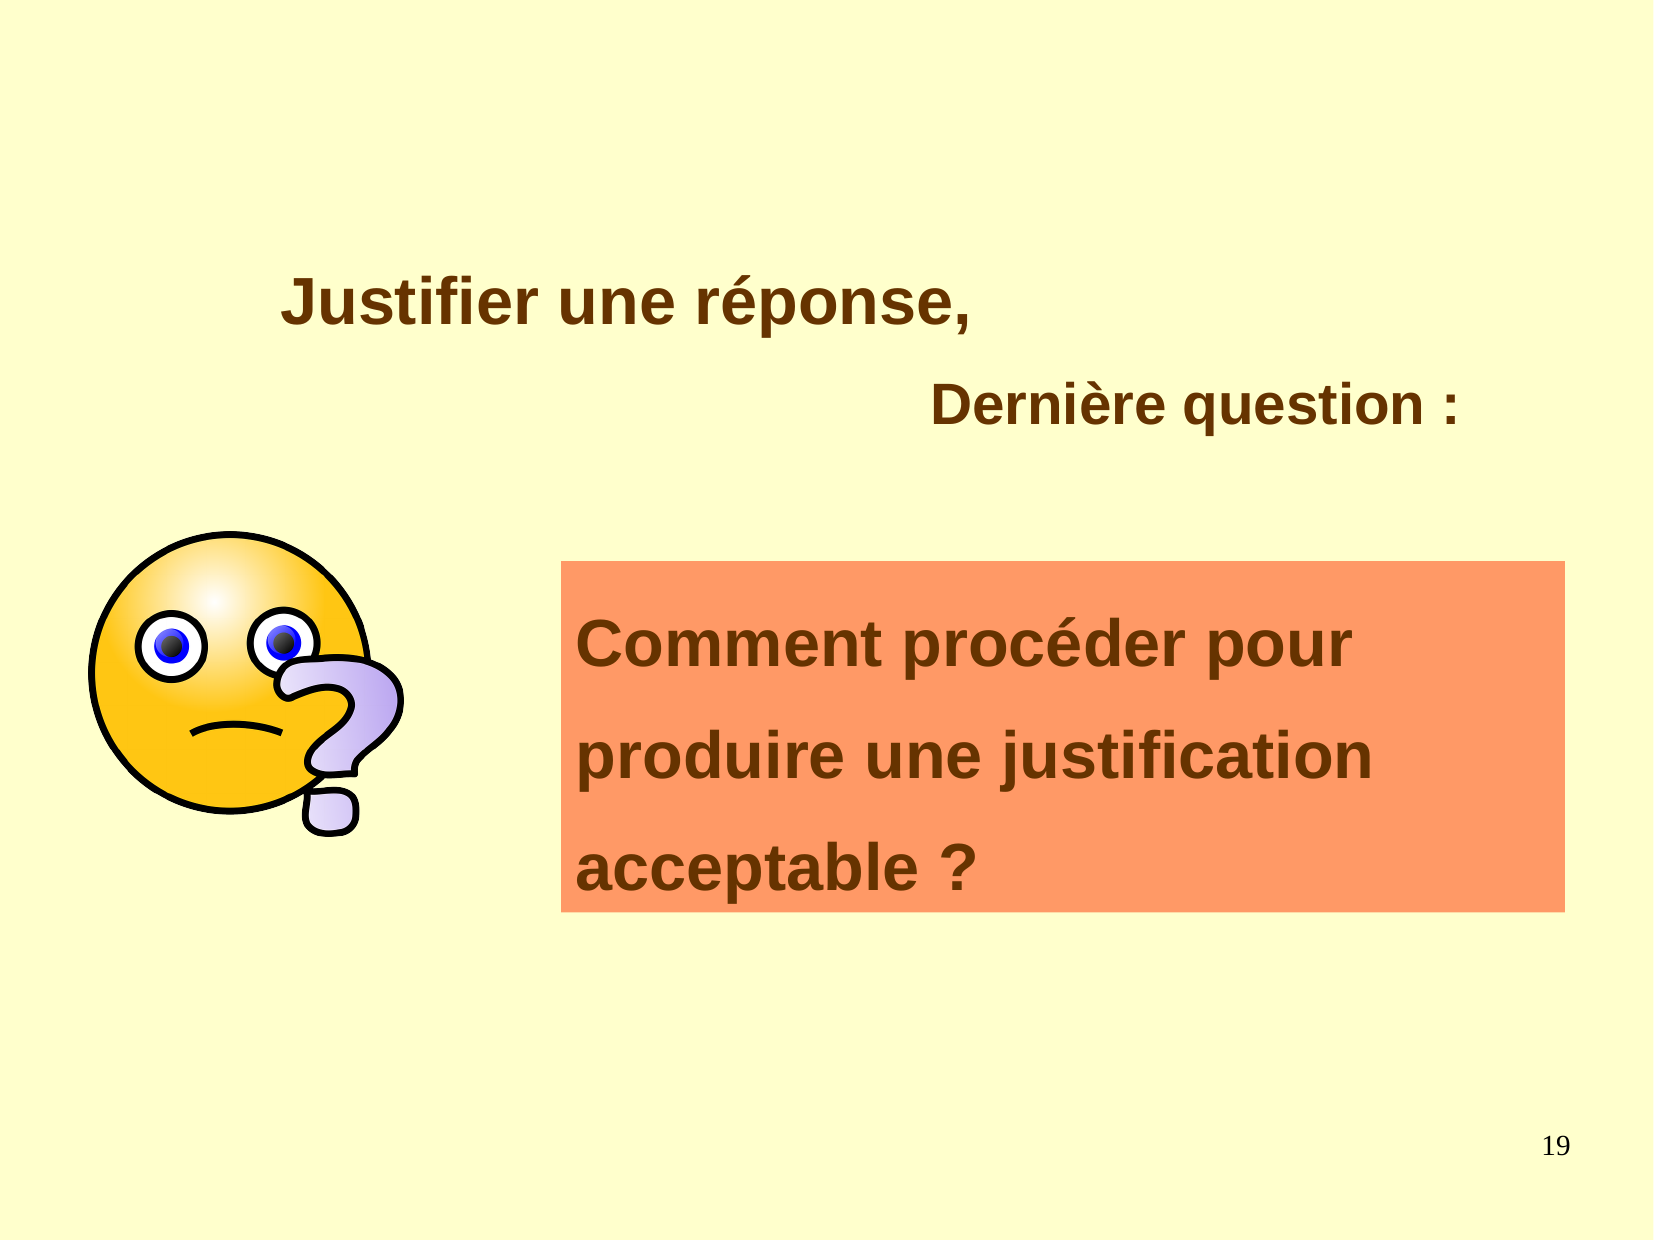

Justifier une réponse,
Dernière question :
Comment procéder pour produire une justification acceptable ?
19